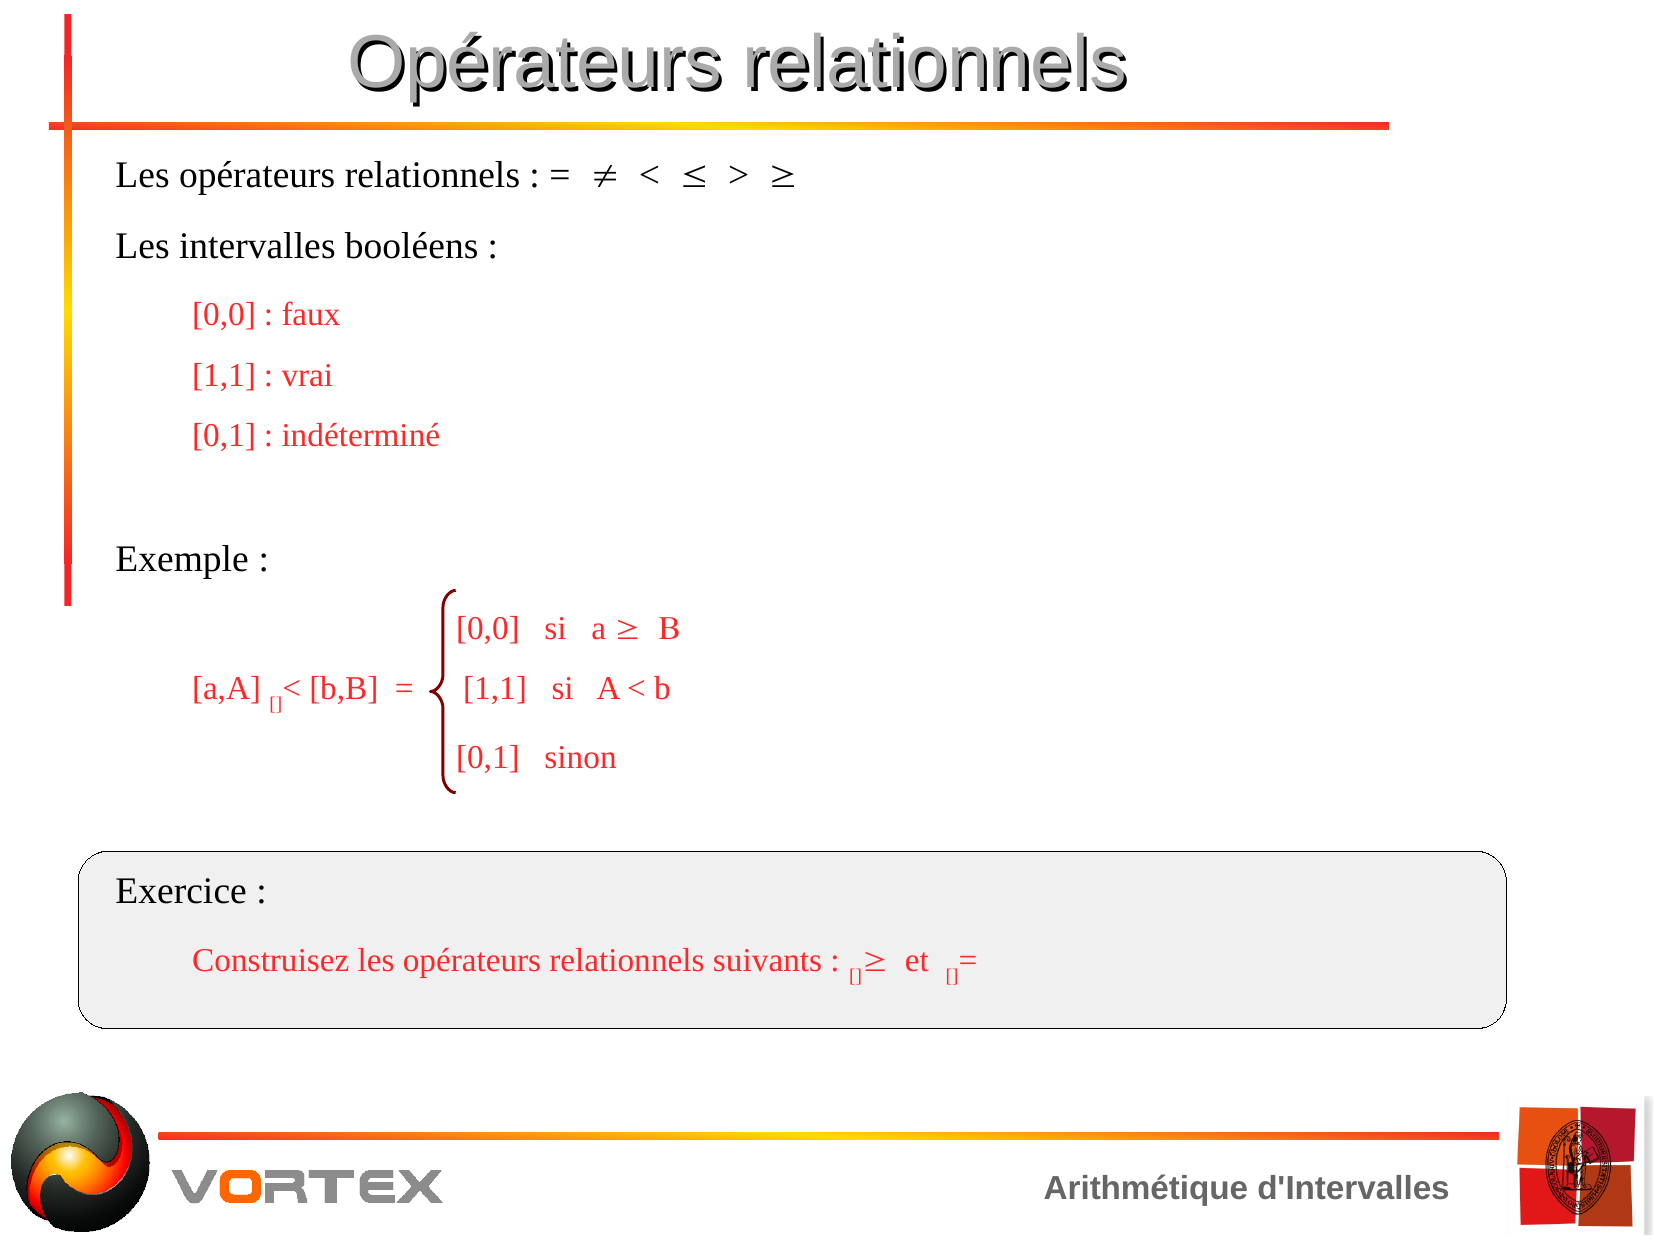

# Opérateurs relationnels
Les opérateurs relationnels : =  <  > 
Les intervalles booléens :
[0,0] : faux
[1,1] : vrai
[0,1] : indéterminé
Exemple :
 [0,0] si a  B
[a,A] []< [b,B] = [1,1] si A < b
 [0,1] sinon
Exercice :
Construisez les opérateurs relationnels suivants : [] et []=